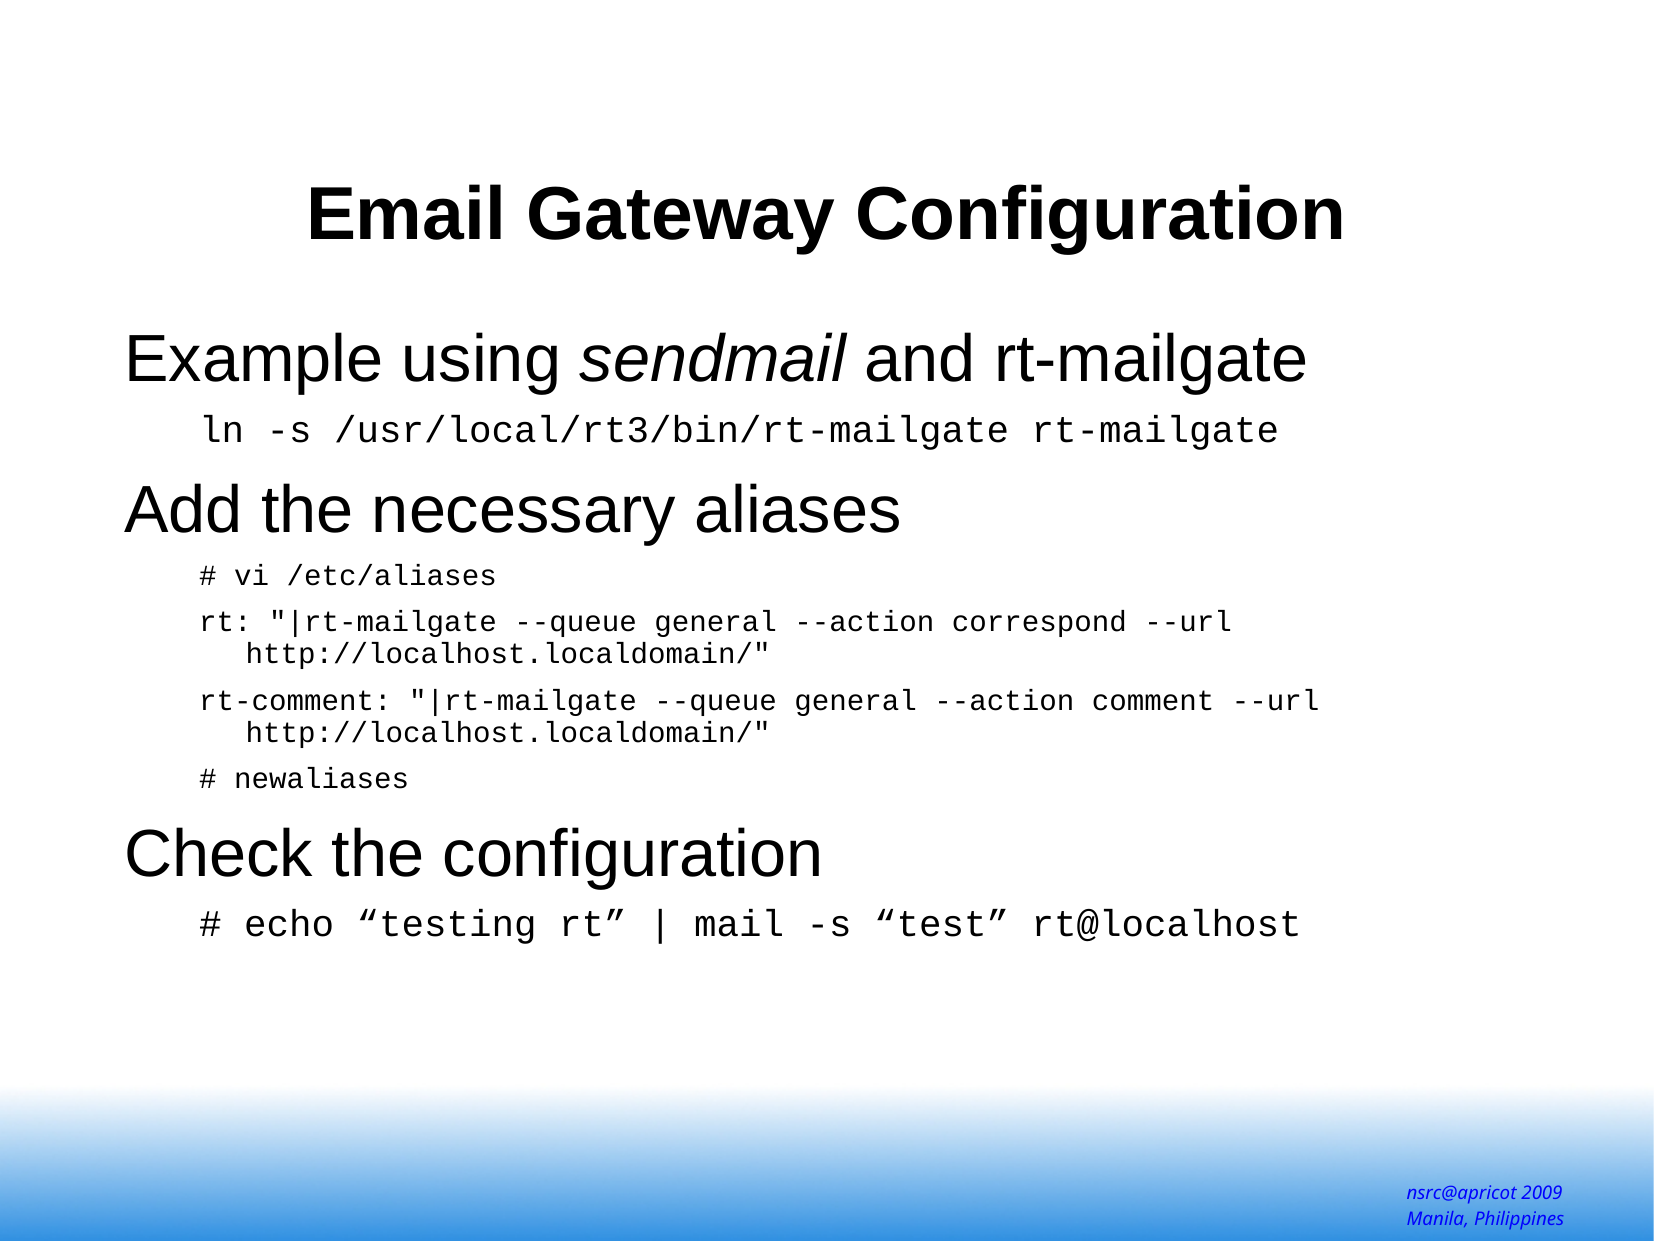

# Email Gateway Configuration
Example using sendmail and rt-mailgate
ln -s /usr/local/rt3/bin/rt-mailgate rt-mailgate
Add the necessary aliases
# vi /etc/aliases
rt: "|rt-mailgate --queue general --action correspond --url http://localhost.localdomain/"
rt-comment: "|rt-mailgate --queue general --action comment --url http://localhost.localdomain/"
# newaliases
Check the configuration
# echo “testing rt” | mail -s “test” rt@localhost